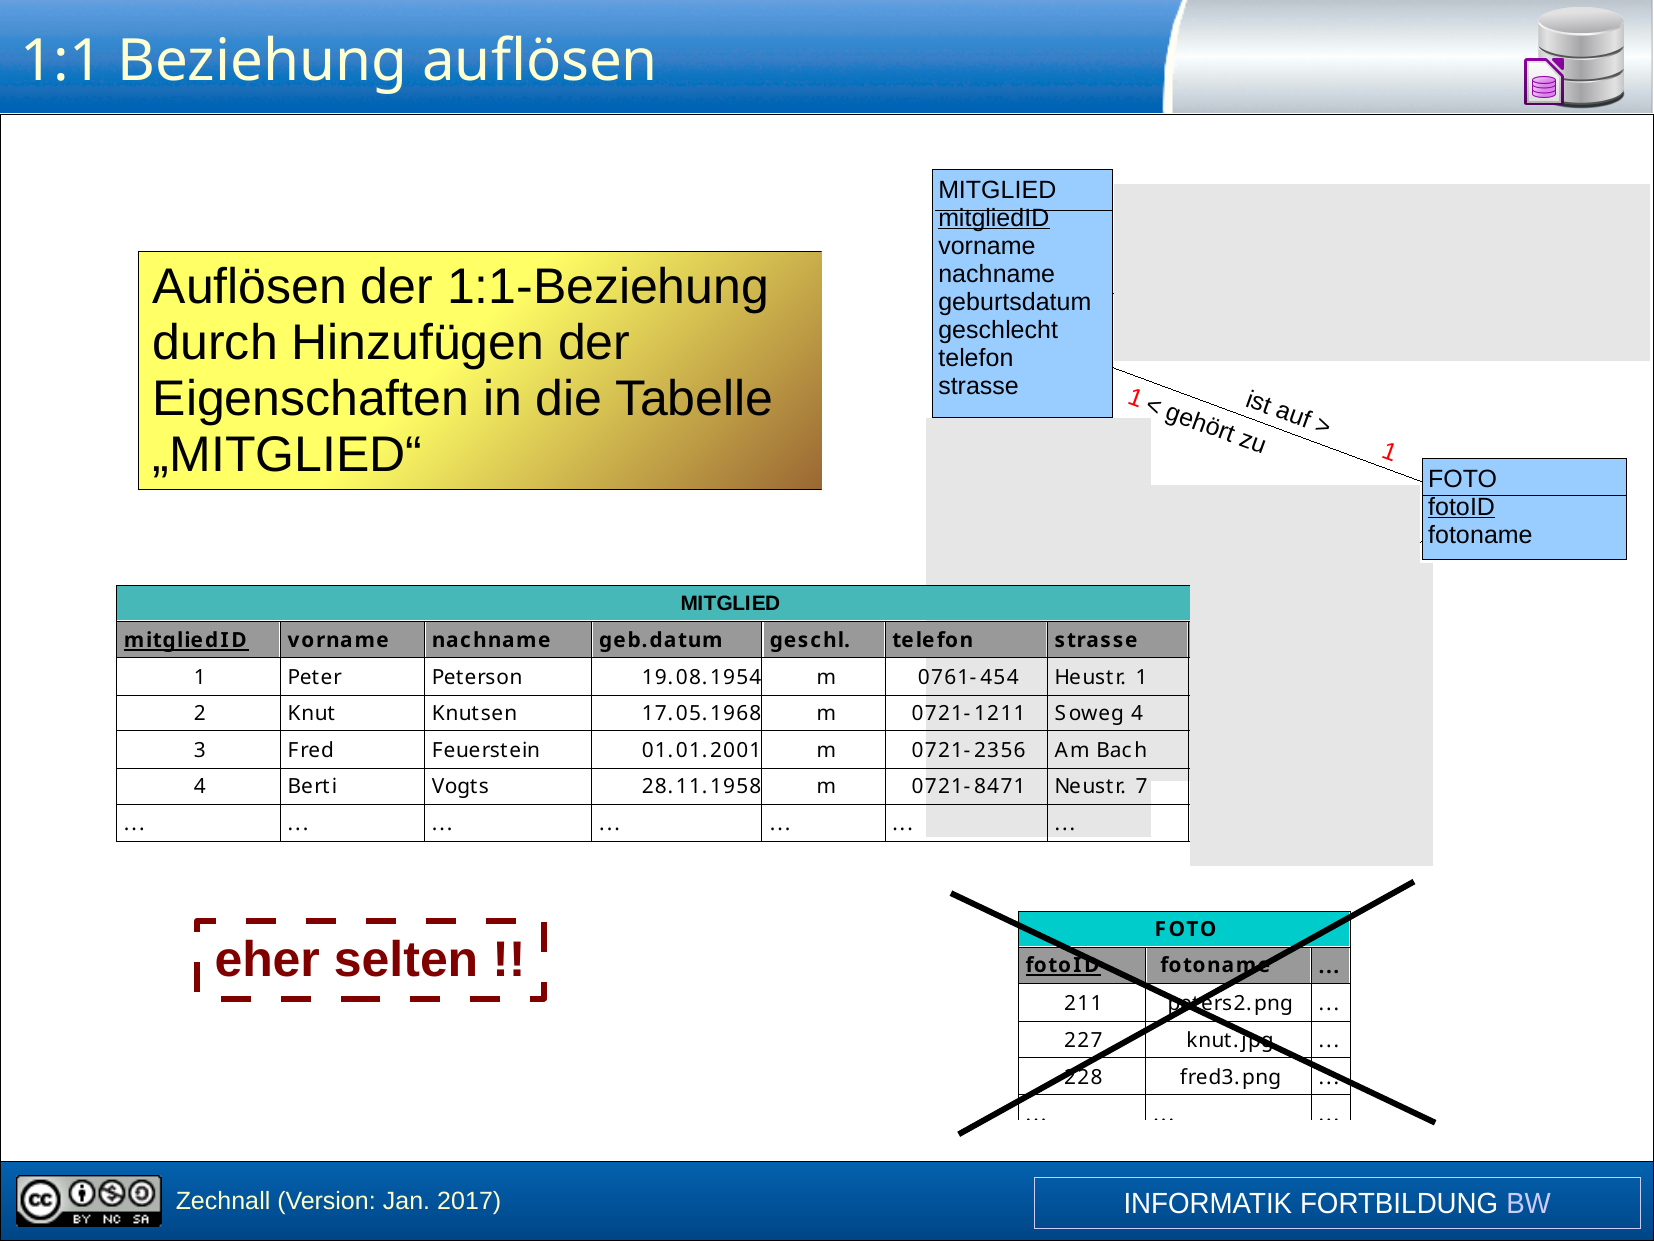

# 1:1 Beziehung auflösen
MITGLIED
mitgliedID
vorname
nachname
geburtsdatum
geschlecht
telefon
strasse
ORT
plz
ortsname
FOTO
fotoID
fotoname
SPORTART
sportartID
sportname
1
wohnt in >
Auflösen der 1:1-Beziehung durch Hinzufügen der Eigenschaften in die Tabelle „MITGLIED“
n
< ist bewohnt von
1
ist auf >
< gehört zu
m
1
1
hat Teilnehmer >
< betreibt
wird trainiert von >
< trainiert
n
n
eher selten !!